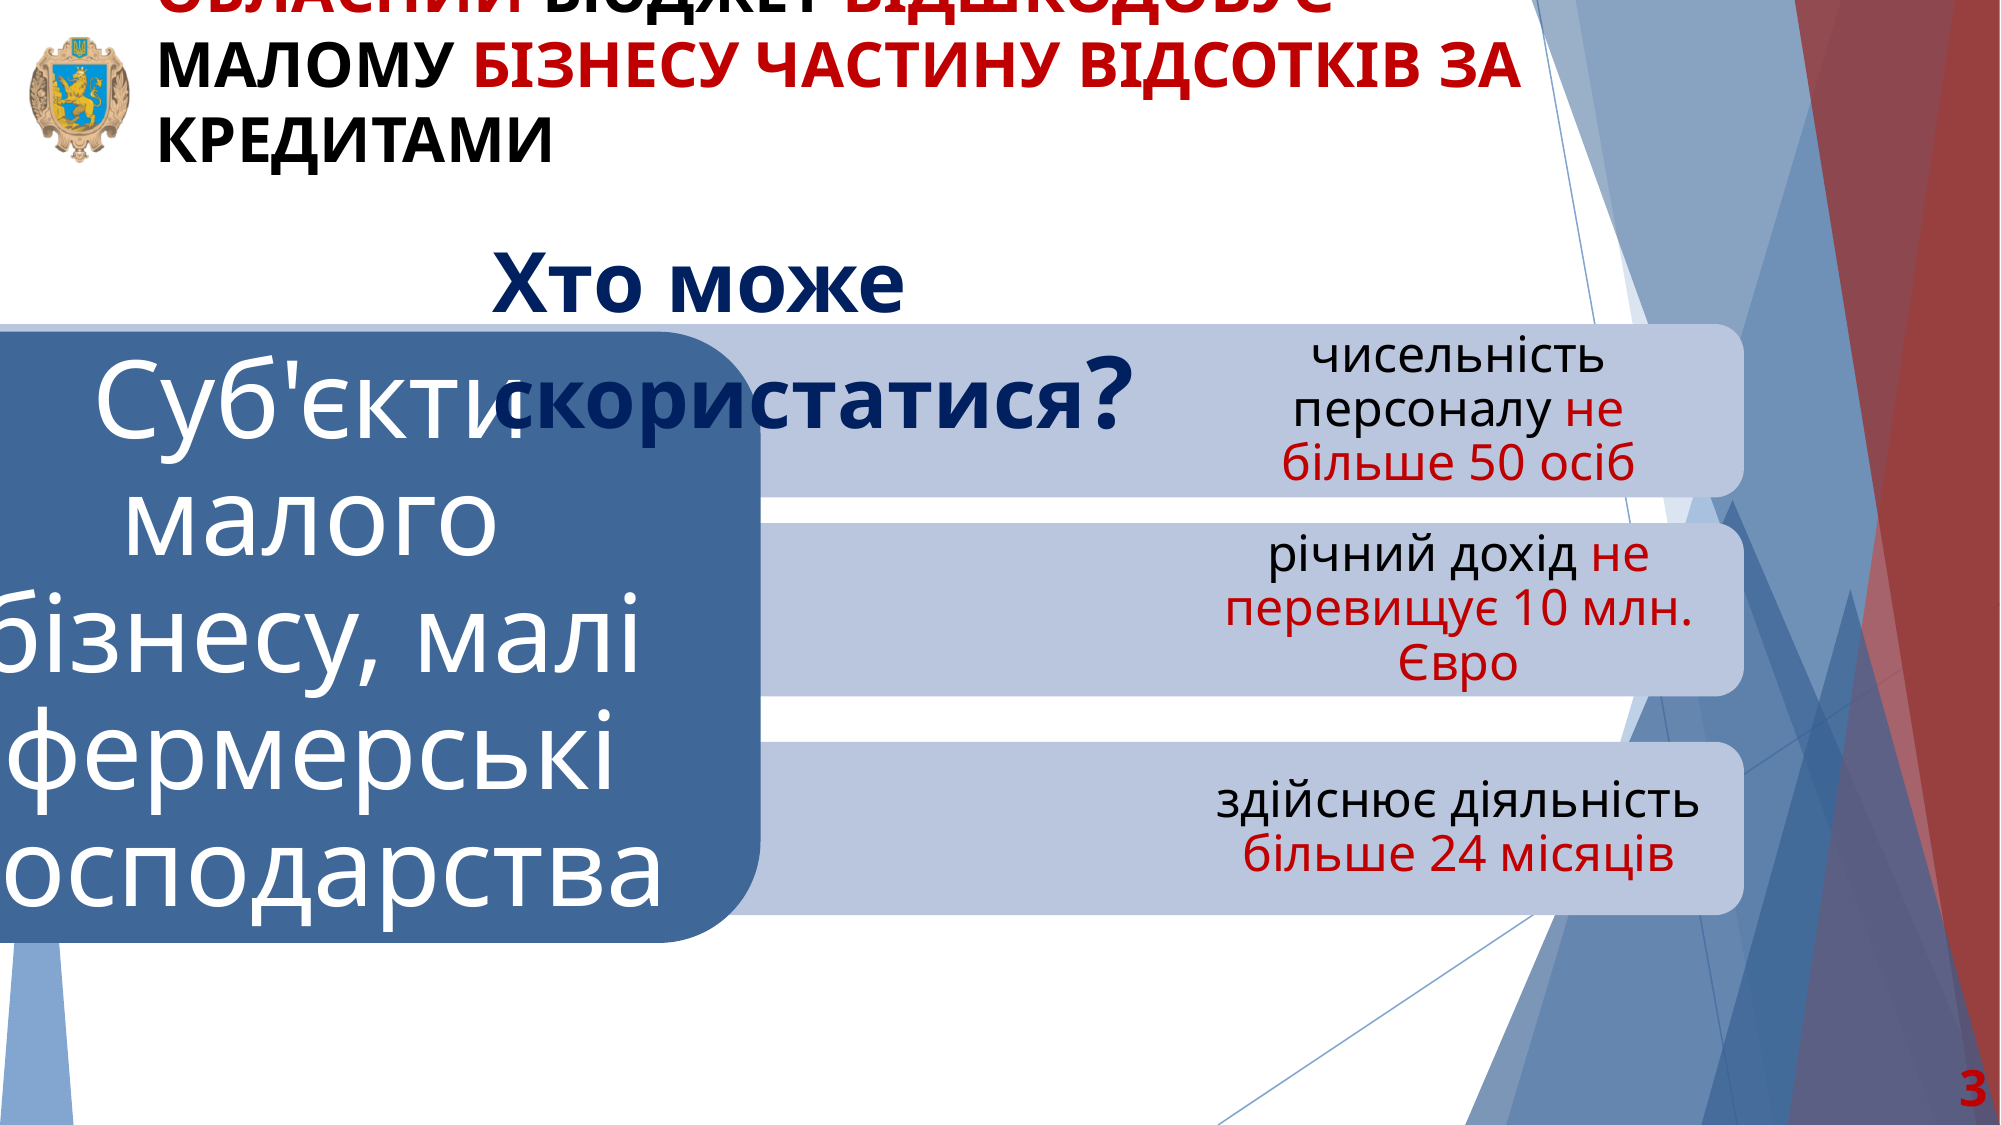

ОБЛАСНИЙ БЮДЖЕТ ВІДШКОДОВУЄ МАЛОМУ БІЗНЕСУ ЧАСТИНУ ВІДСОТКІВ ЗА КРЕДИТАМИ
Хто може скористатися?
чисельність персоналу не більше 50 осіб
Суб'єкти малого бізнесу, малі фермерські господарства
річний дохід не перевищує 10 млн. Євро
здійснює діяльність більше 24 місяців
3